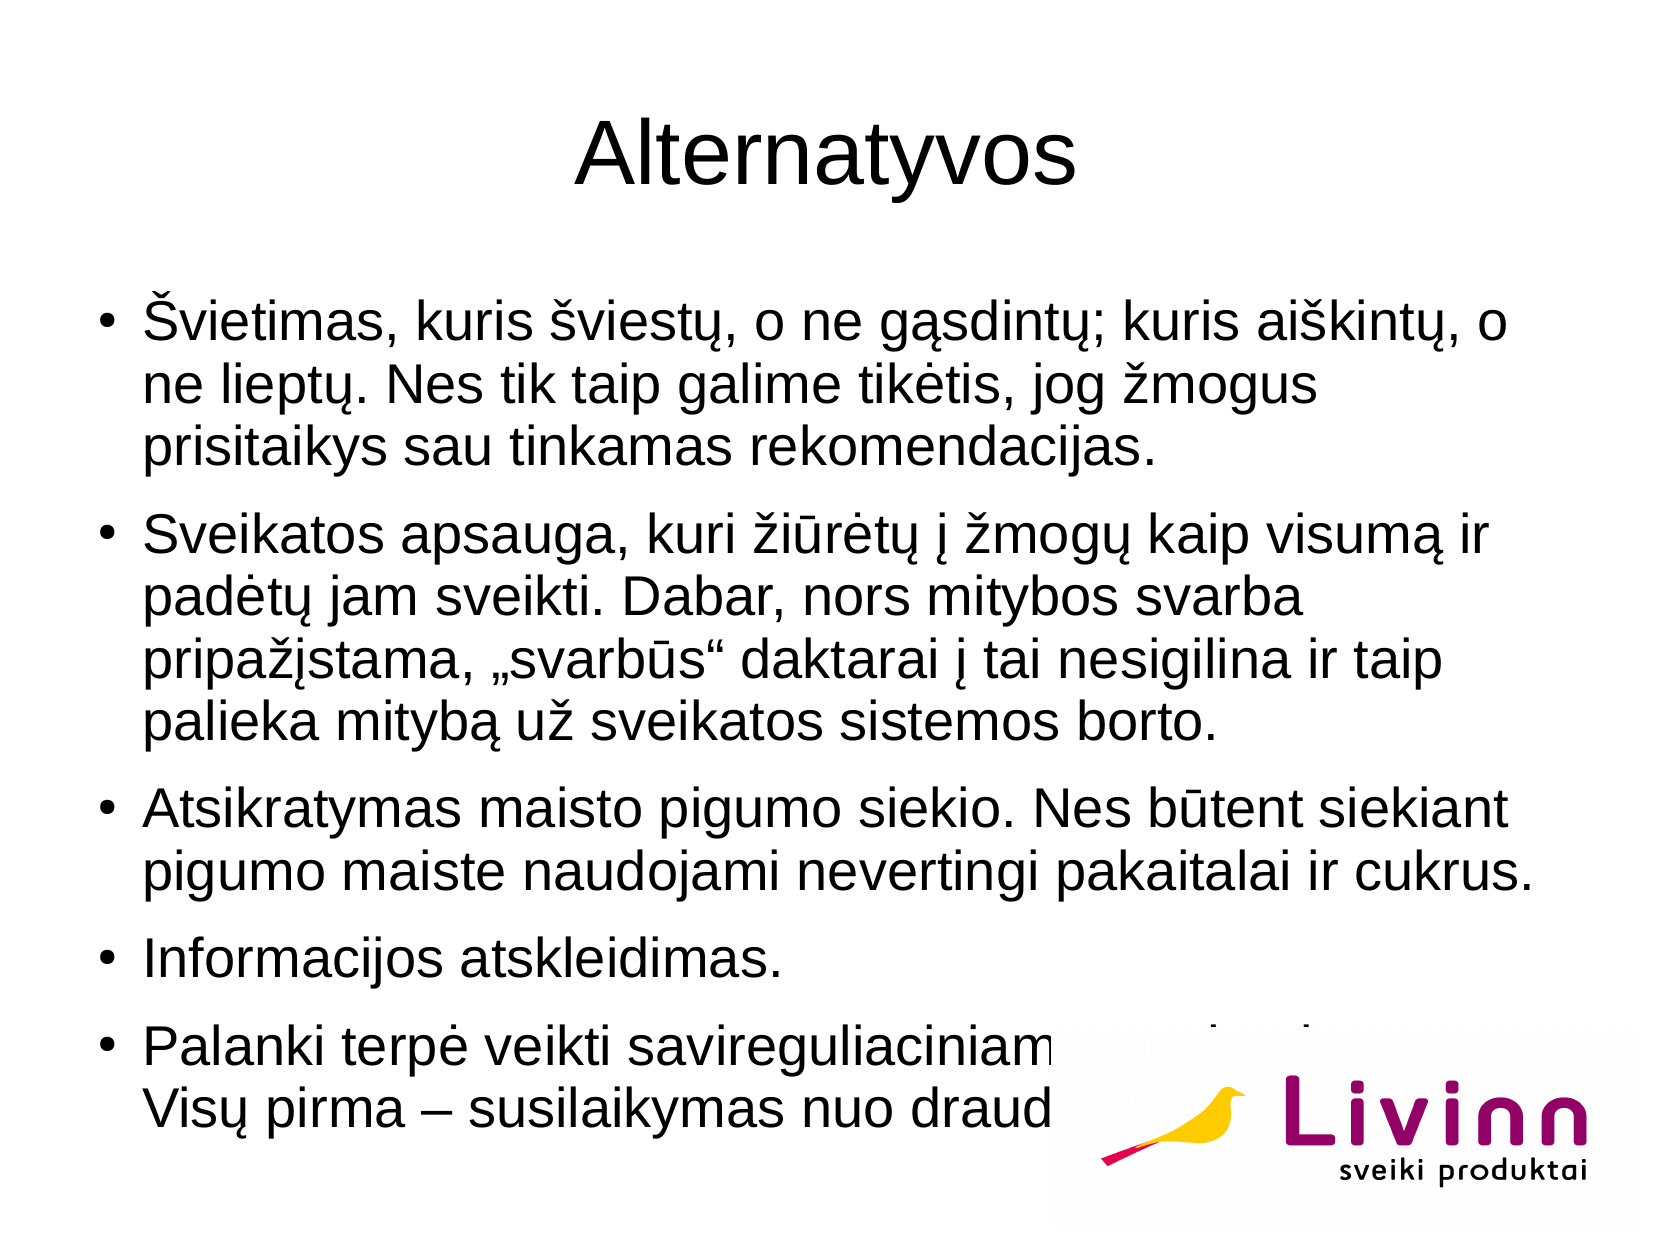

# Alternatyvos
Švietimas, kuris šviestų, o ne gąsdintų; kuris aiškintų, o ne lieptų. Nes tik taip galime tikėtis, jog žmogus prisitaikys sau tinkamas rekomendacijas.
Sveikatos apsauga, kuri žiūrėtų į žmogų kaip visumą ir padėtų jam sveikti. Dabar, nors mitybos svarba pripažįstama, „svarbūs“ daktarai į tai nesigilina ir taip palieka mitybą už sveikatos sistemos borto.
Atsikratymas maisto pigumo siekio. Nes būtent siekiant pigumo maiste naudojami nevertingi pakaitalai ir cukrus.
Informacijos atskleidimas.
Palanki terpė veikti savireguliaciniams mechanizmams. Visų pirma – susilaikymas nuo draudimų.